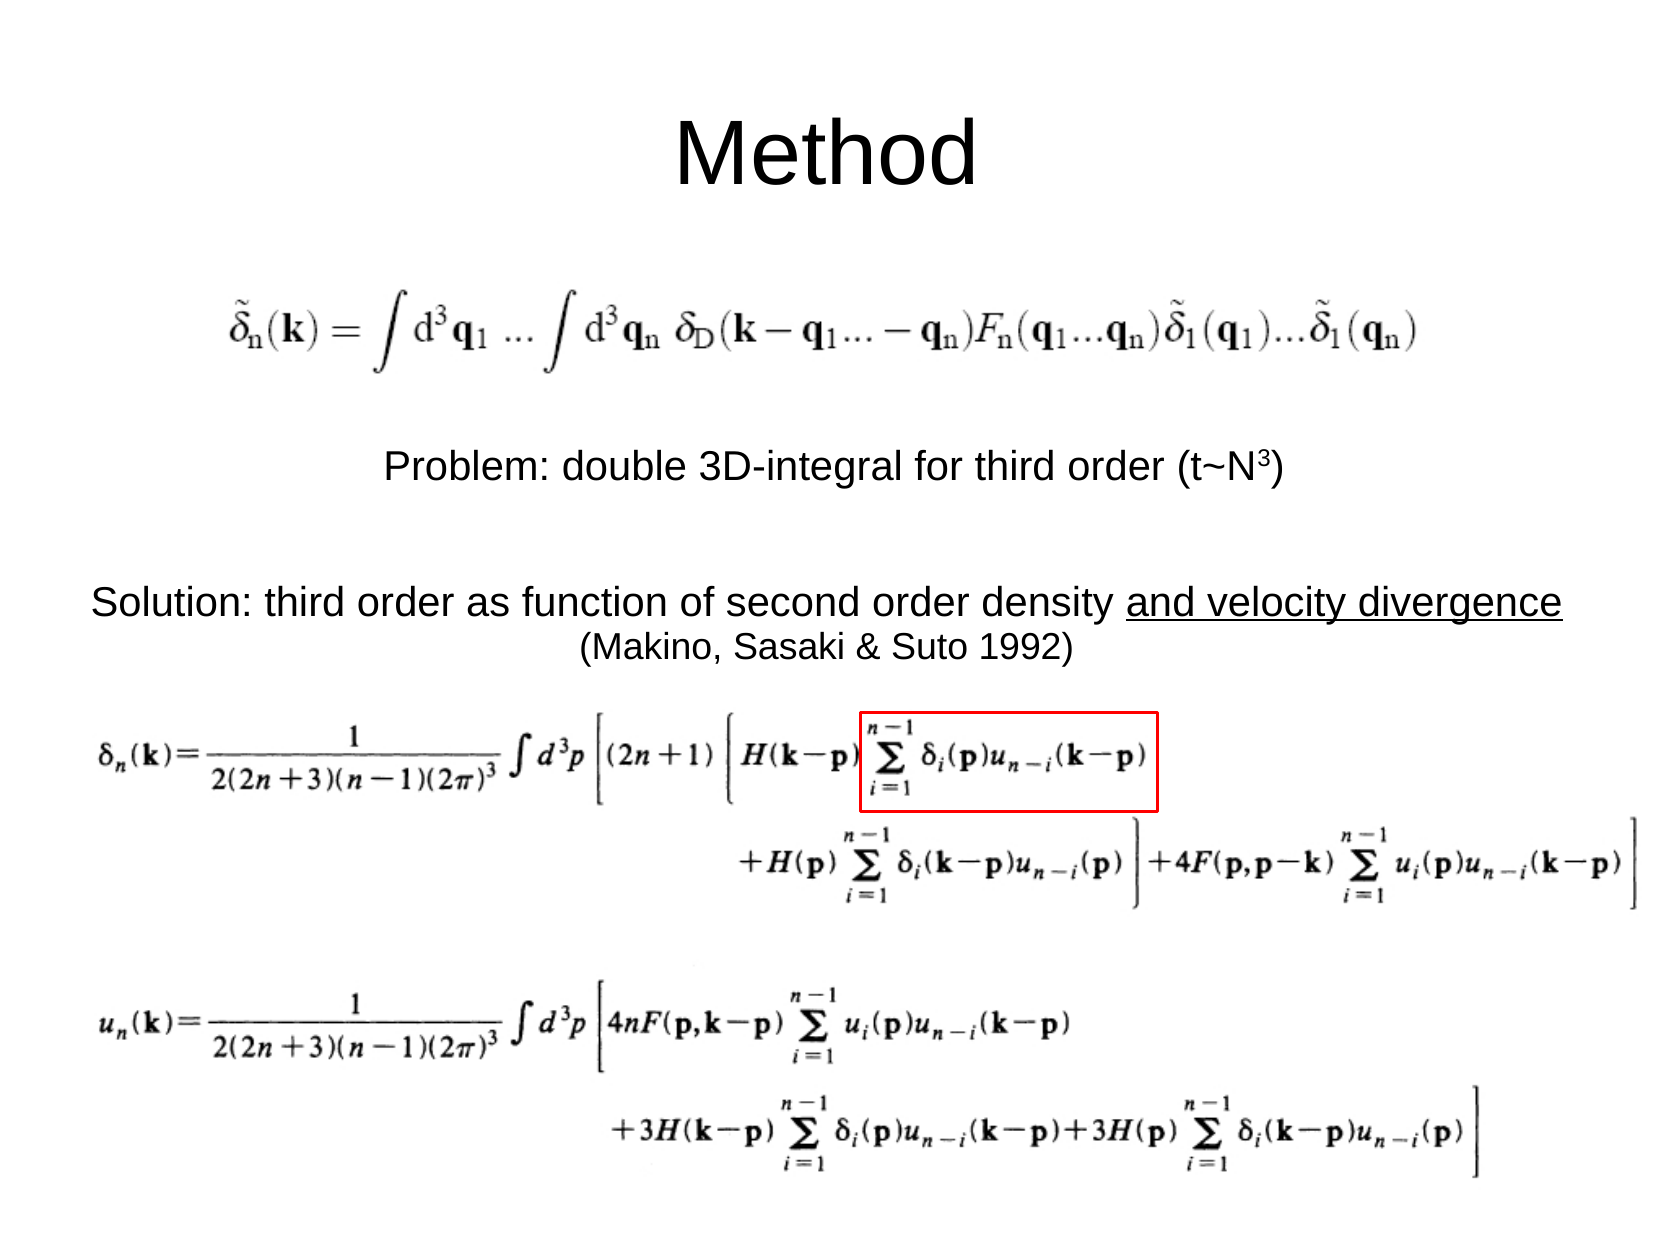

# Method
Problem: double 3D-integral for third order (t~N3)
Solution: third order as function of second order density and velocity divergence
(Makino, Sasaki & Suto 1992)